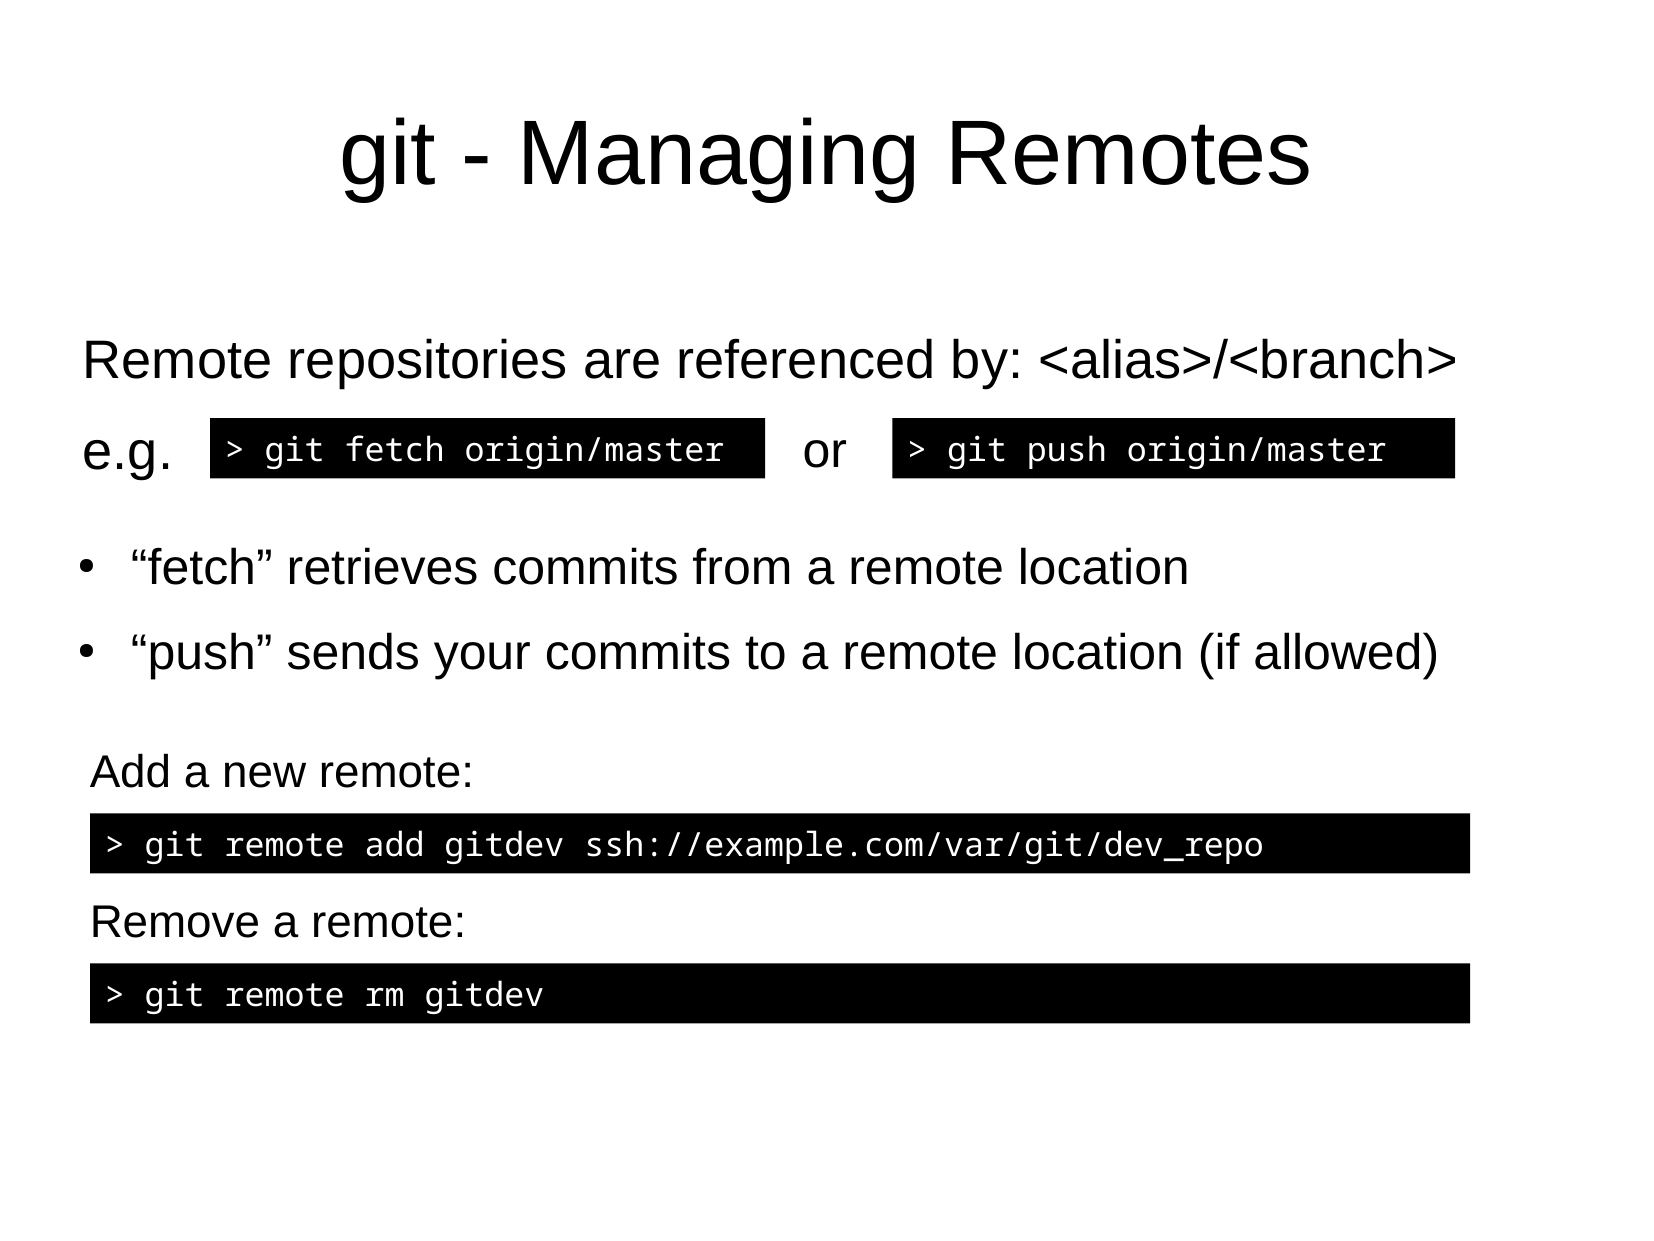

# git - Managing Remotes
Remote repositories are referenced by: <alias>/<branch>
e.g.
or
> git fetch origin/master
> git push origin/master
“fetch” retrieves commits from a remote location
“push” sends your commits to a remote location (if allowed)
Add a new remote:
> git remote add gitdev ssh://example.com/var/git/dev_repo
Remove a remote:
> git remote rm gitdev